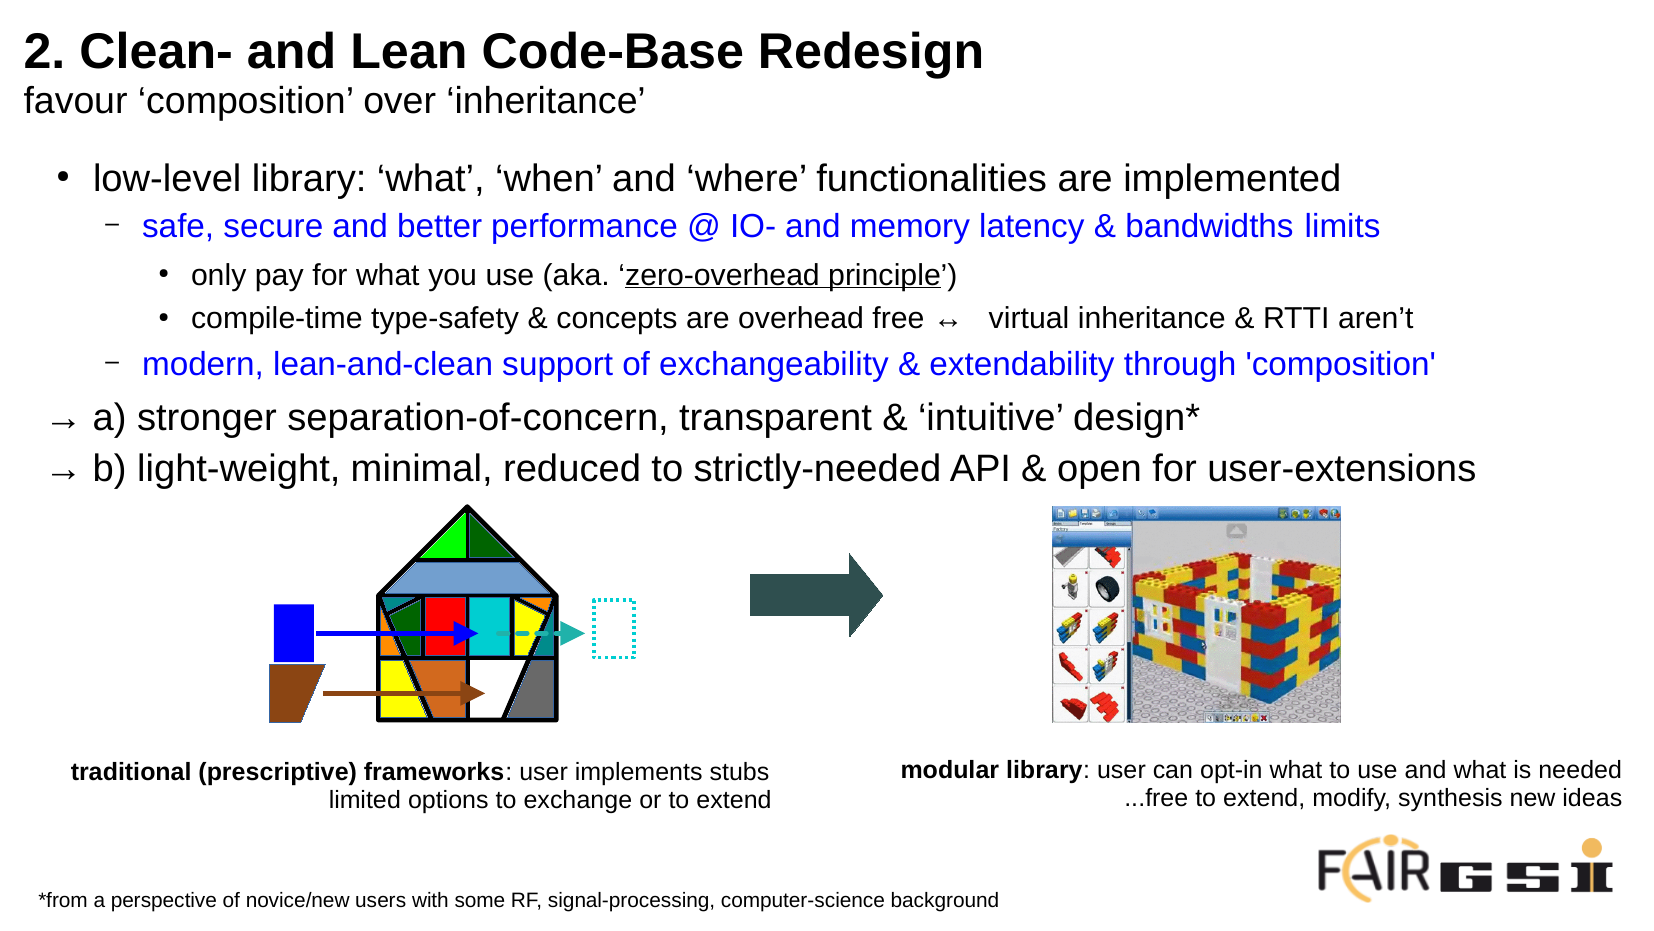

# 2. Clean- and Lean Code-Base Redesign favour ‘composition’ over ‘inheritance’
low-level library: ‘what’, ‘when’ and ‘where’ functionalities are implemented
safe, secure and better performance @ IO- and memory latency & bandwidths limits
only pay for what you use (aka. ‘zero-overhead principle’)
compile-time type-safety & concepts are overhead free ↔ virtual inheritance & RTTI aren’t
modern, lean-and-clean support of exchangeability & extendability through 'composition'
→ a) stronger separation-of-concern, transparent & ‘intuitive’ design*
→ b) light-weight, minimal, reduced to strictly-needed API & open for user-extensions
traditional (prescriptive) frameworks: user implements stubs
 limited options to exchange or to extend
modular library: user can opt-in what to use and what is needed
...free to extend, modify, synthesis new ideas
*from a perspective of novice/new users with some RF, signal-processing, computer-science background